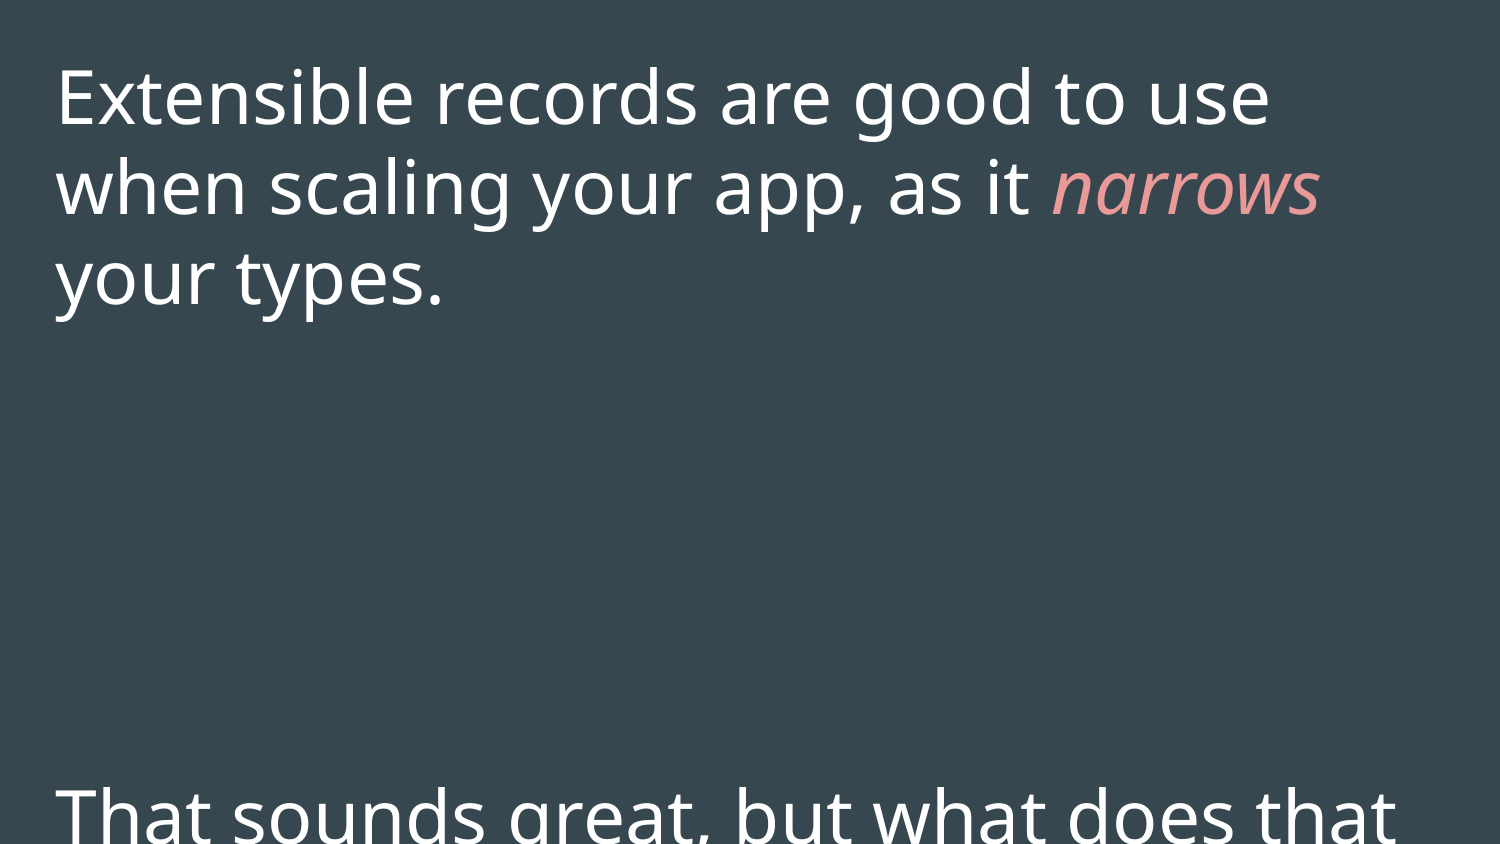

# Extensible records are good to use when scaling your app, as it narrows your types. That sounds great, but what does that mean?